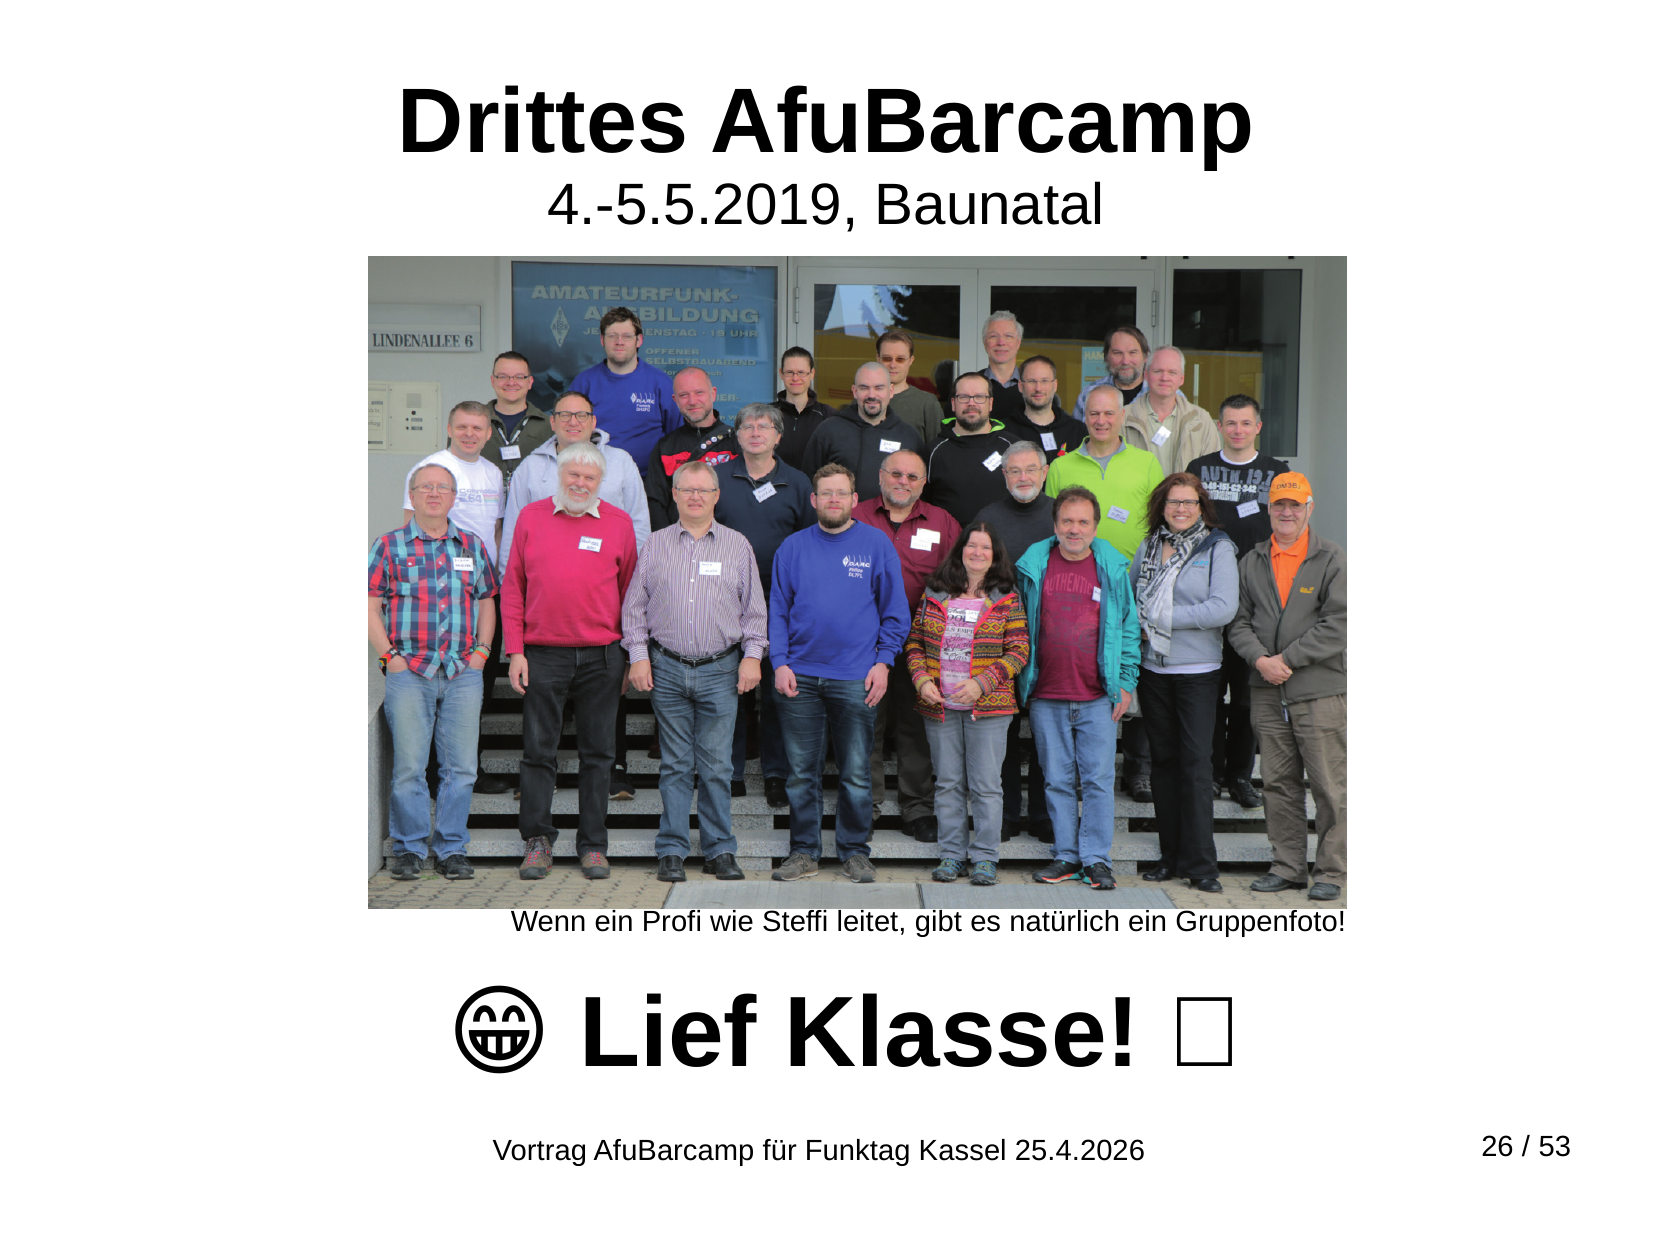

# Drittes AfuBarcamp 4.-5.5.2019, Baunatal
Wenn ein Profi wie Steffi leitet, gibt es natürlich ein Gruppenfoto!
😁 Lief Klasse! 🥰